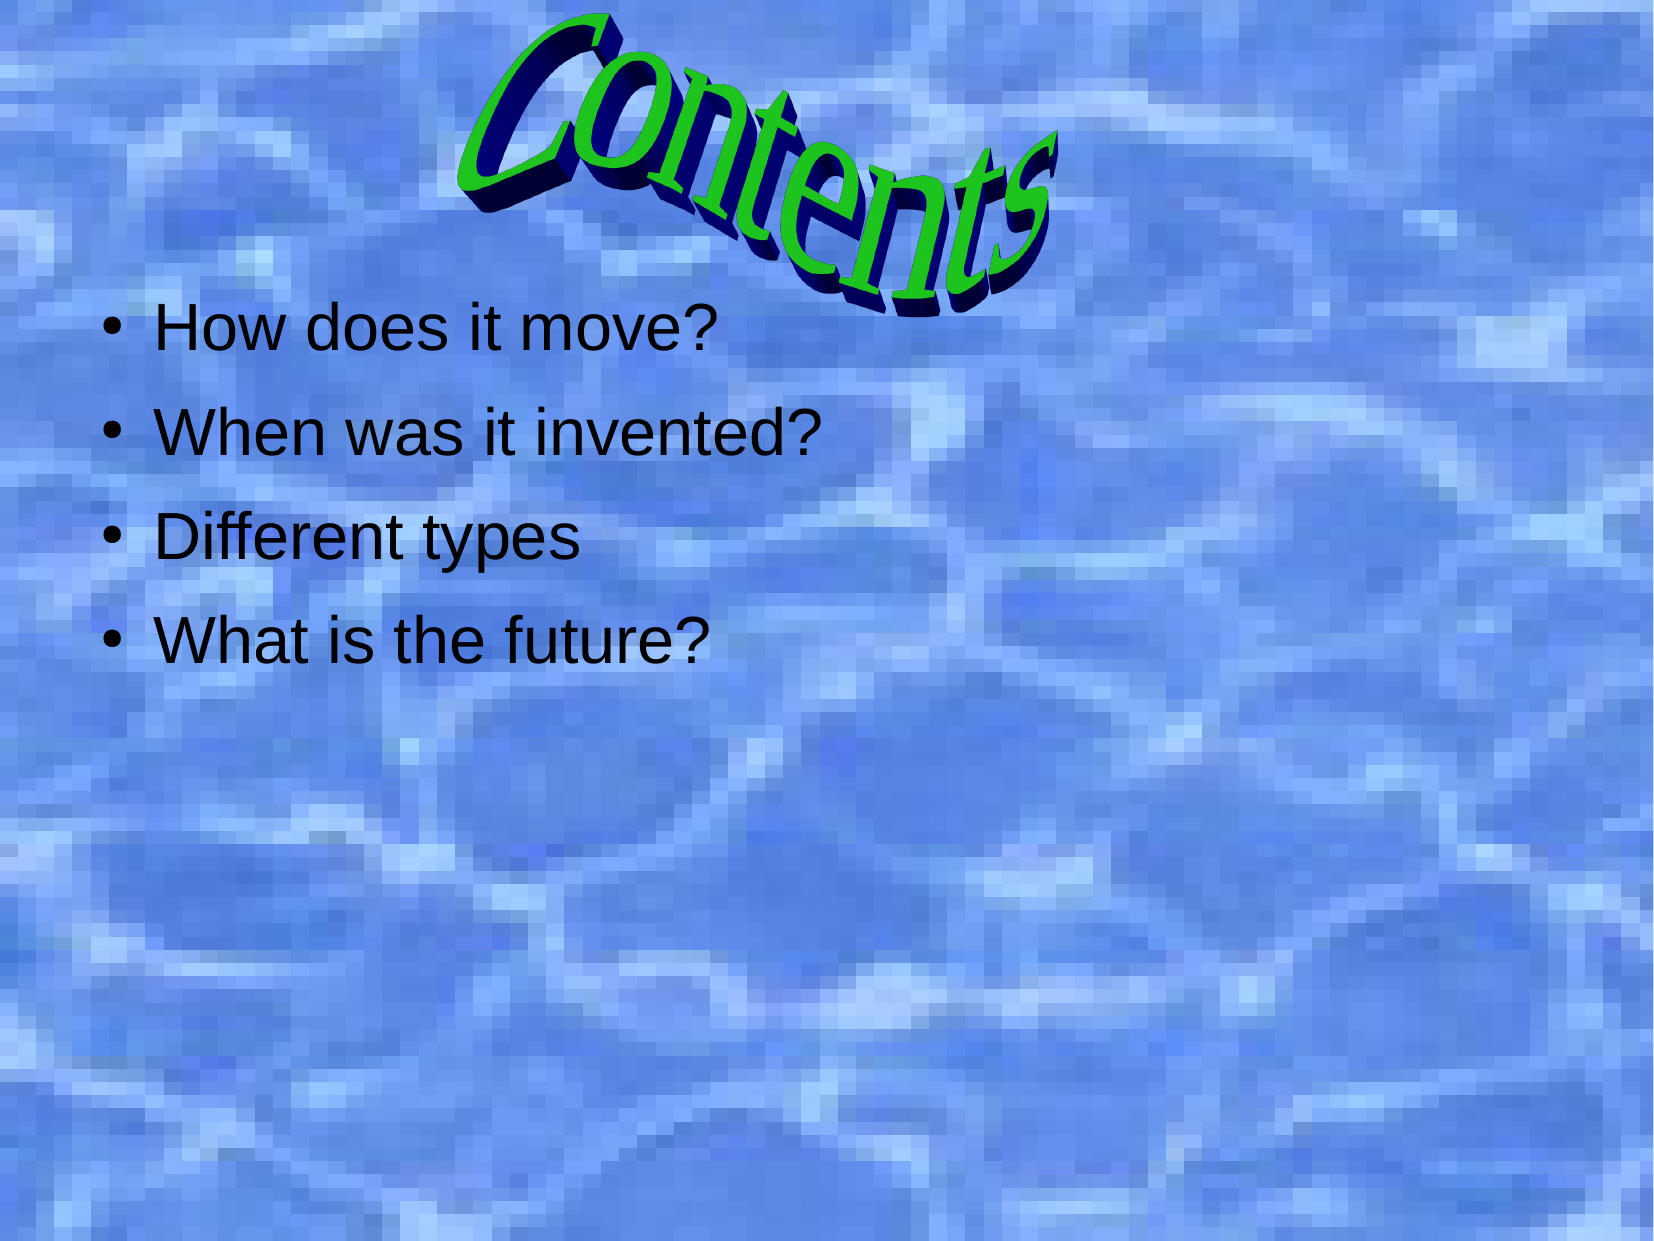

Contents
# How does it move?
When was it invented?
Different types
What is the future?